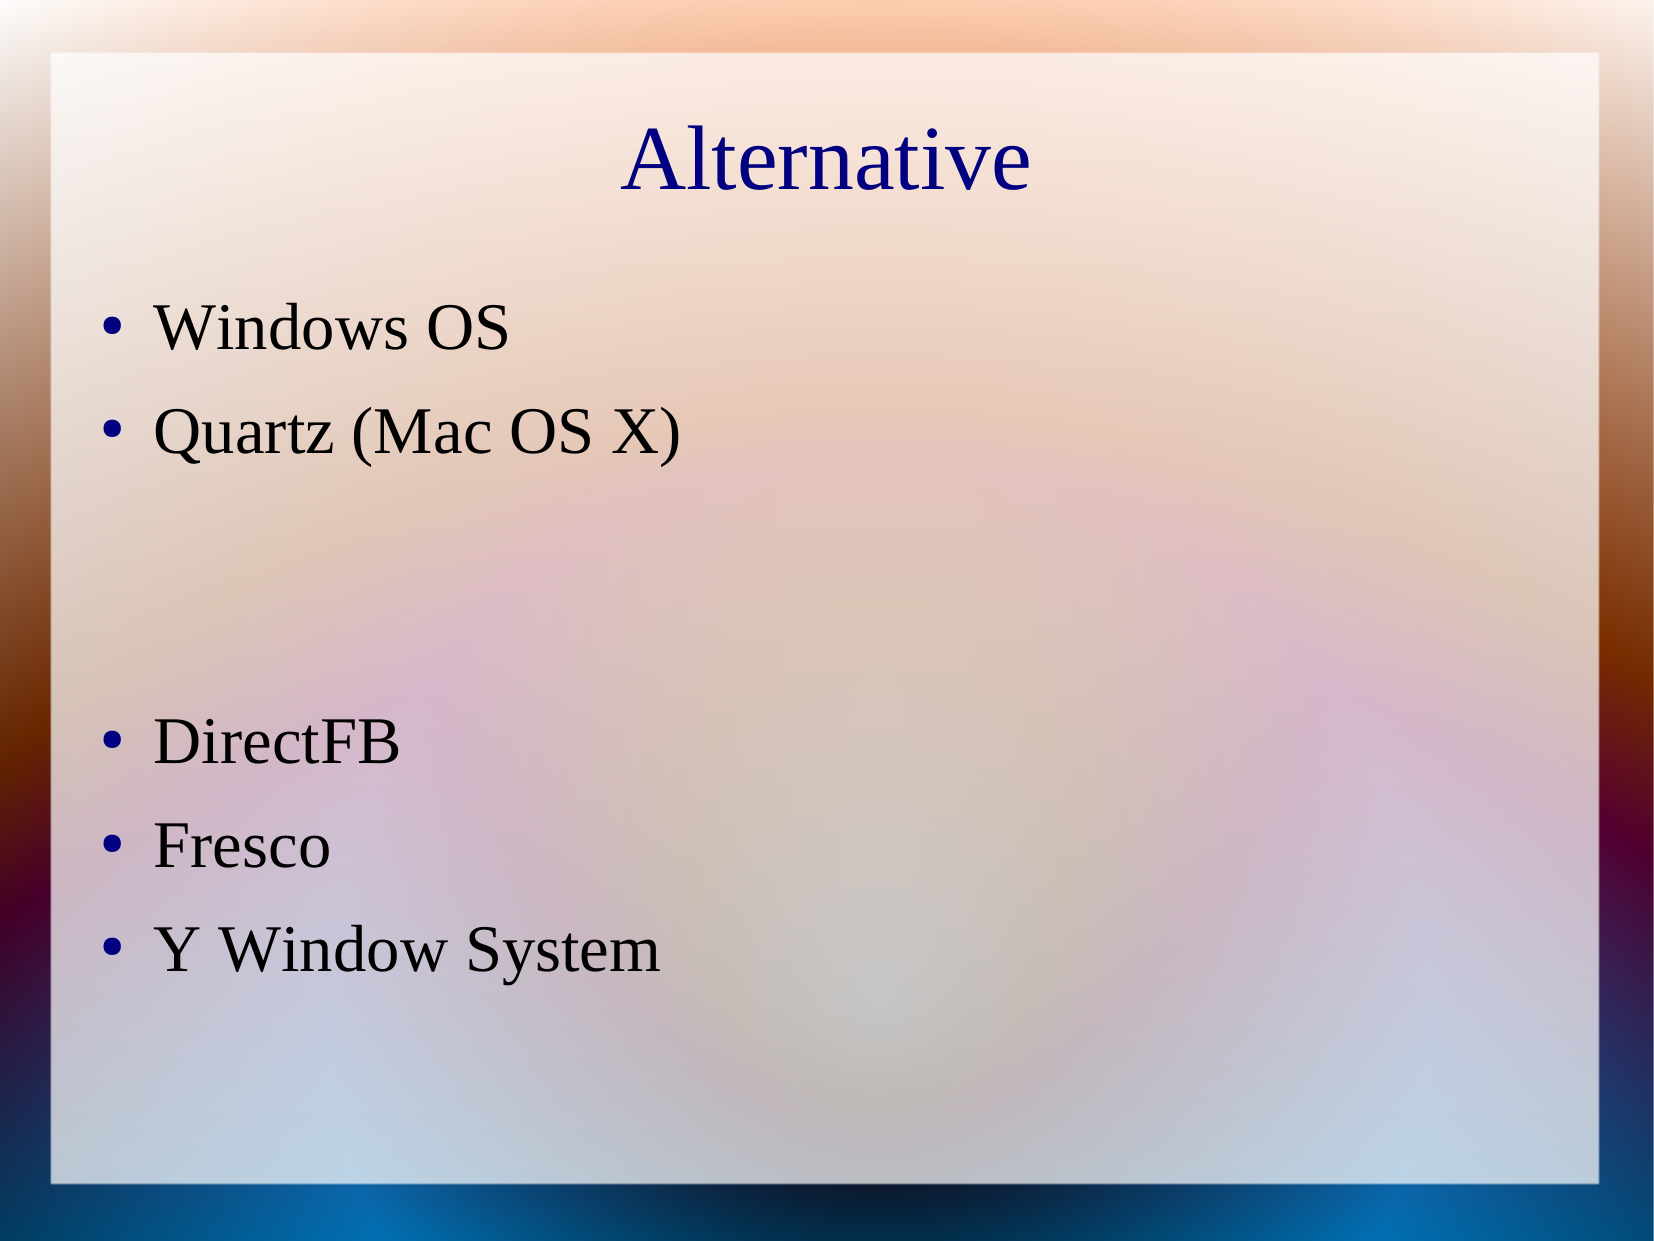

# Alternative
Windows OS
Quartz (Mac OS X)
DirectFB
Fresco
Y Window System